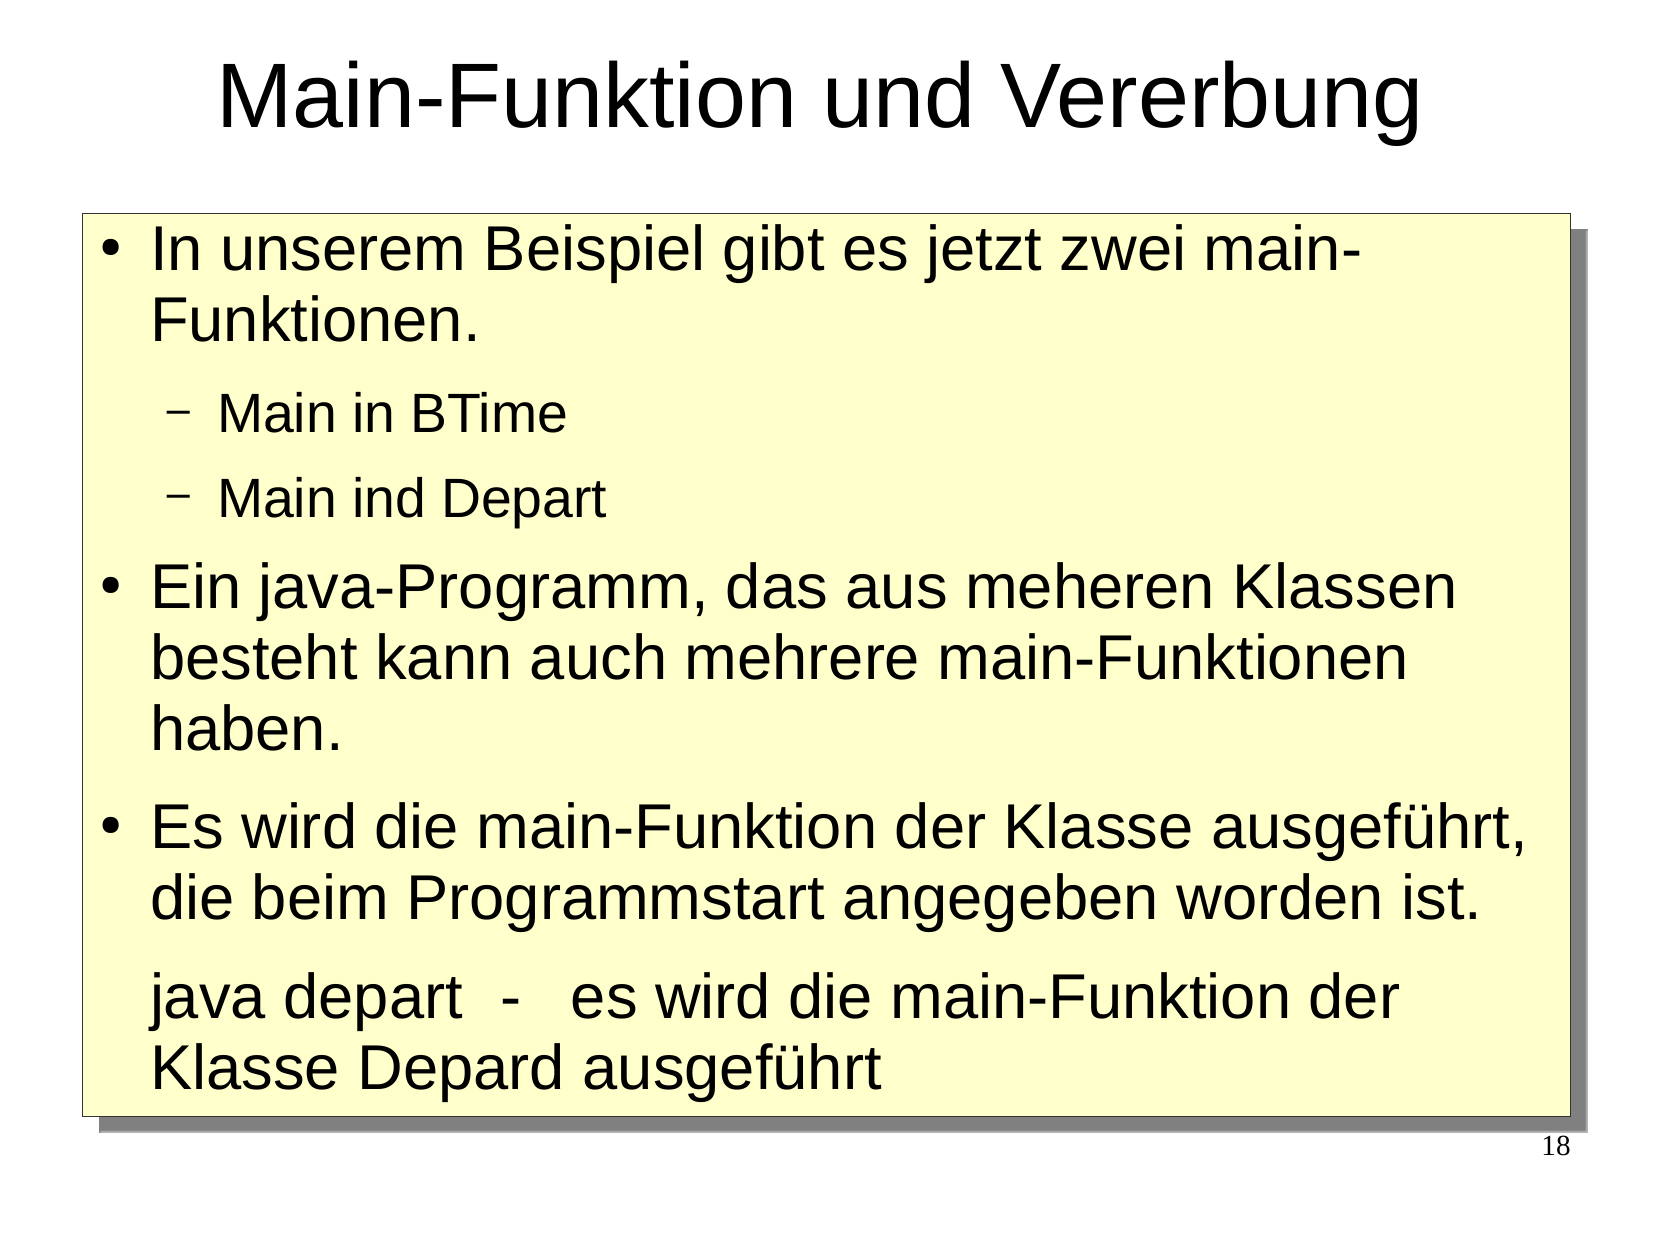

# Main-Funktion und Vererbung
In unserem Beispiel gibt es jetzt zwei main-Funktionen.
Main in BTime
Main ind Depart
Ein java-Programm, das aus meheren Klassen besteht kann auch mehrere main-Funktionen haben.
Es wird die main-Funktion der Klasse ausgeführt, die beim Programmstart angegeben worden ist.
java depart	-	es wird die main-Funktion der Klasse Depard ausgeführt
18